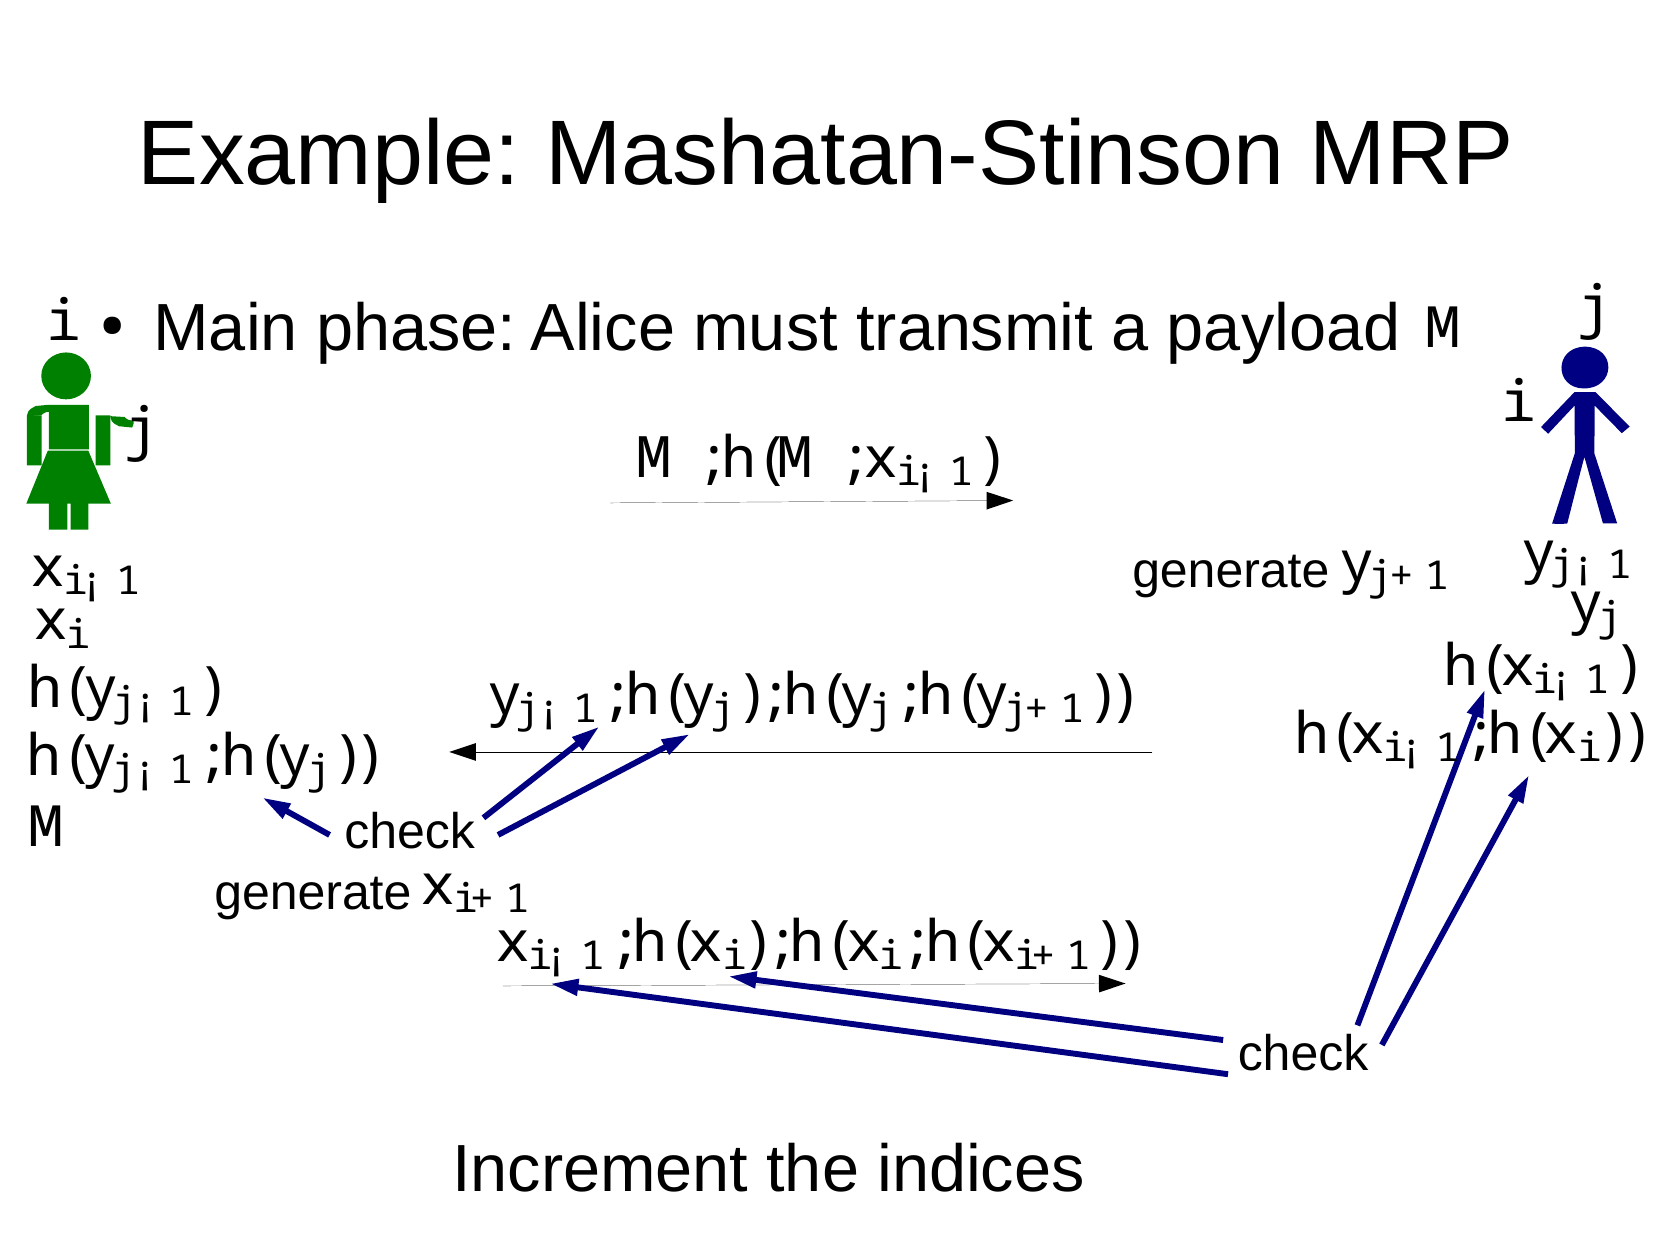

# Example: Mashatan-Stinson MRP
Main phase: Alice must transmit a payload
generate
check
generate
check
Increment the indices